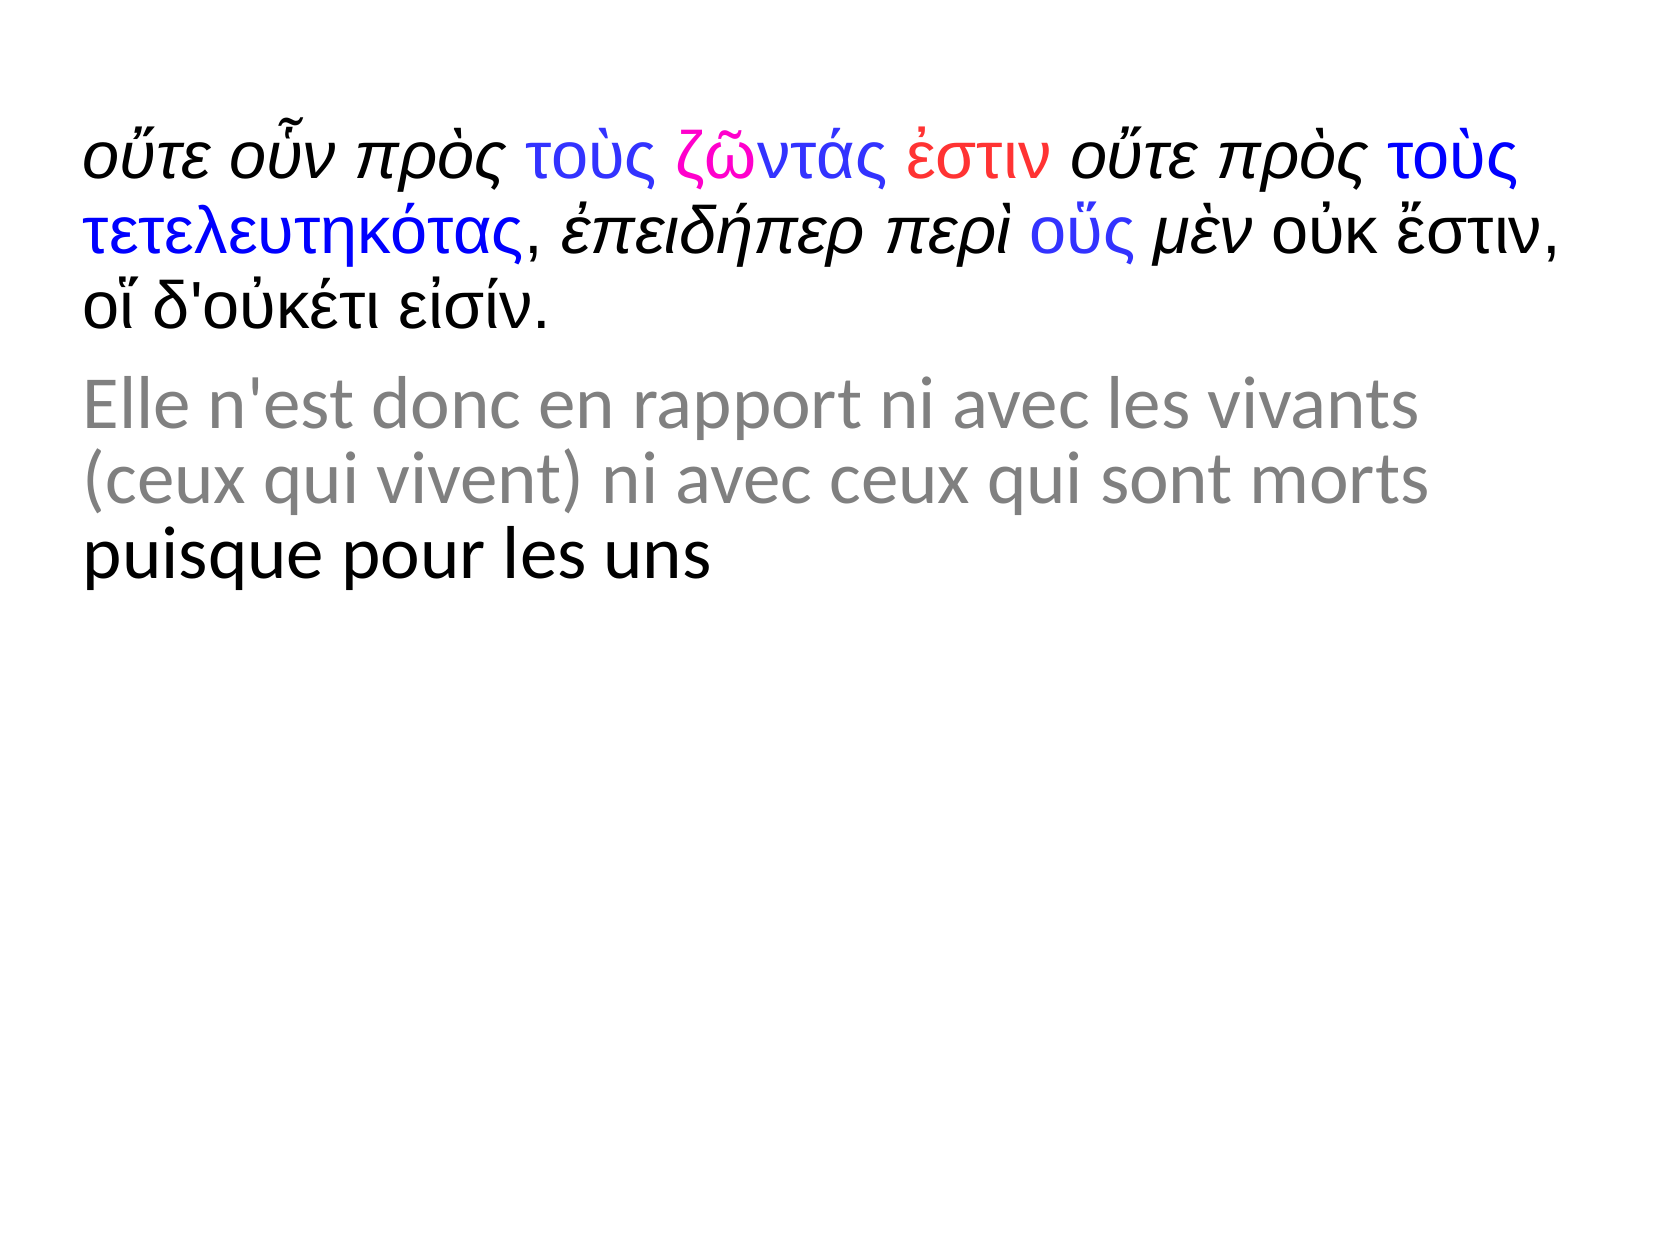

# οὔτε οὗν πρὸς τοὺς ζῶντάς ἐστιν οὔτε πρὸς τοὺς τετελευτηκότας, ἐπειδήπερ περὶ οὕς μὲν οὐκ ἔστιν, οἵ δ'οὐκέτι εἰσίν.
Elle n'est donc en rapport ni avec les vivants (ceux qui vivent) ni avec ceux qui sont morts puisque pour les uns